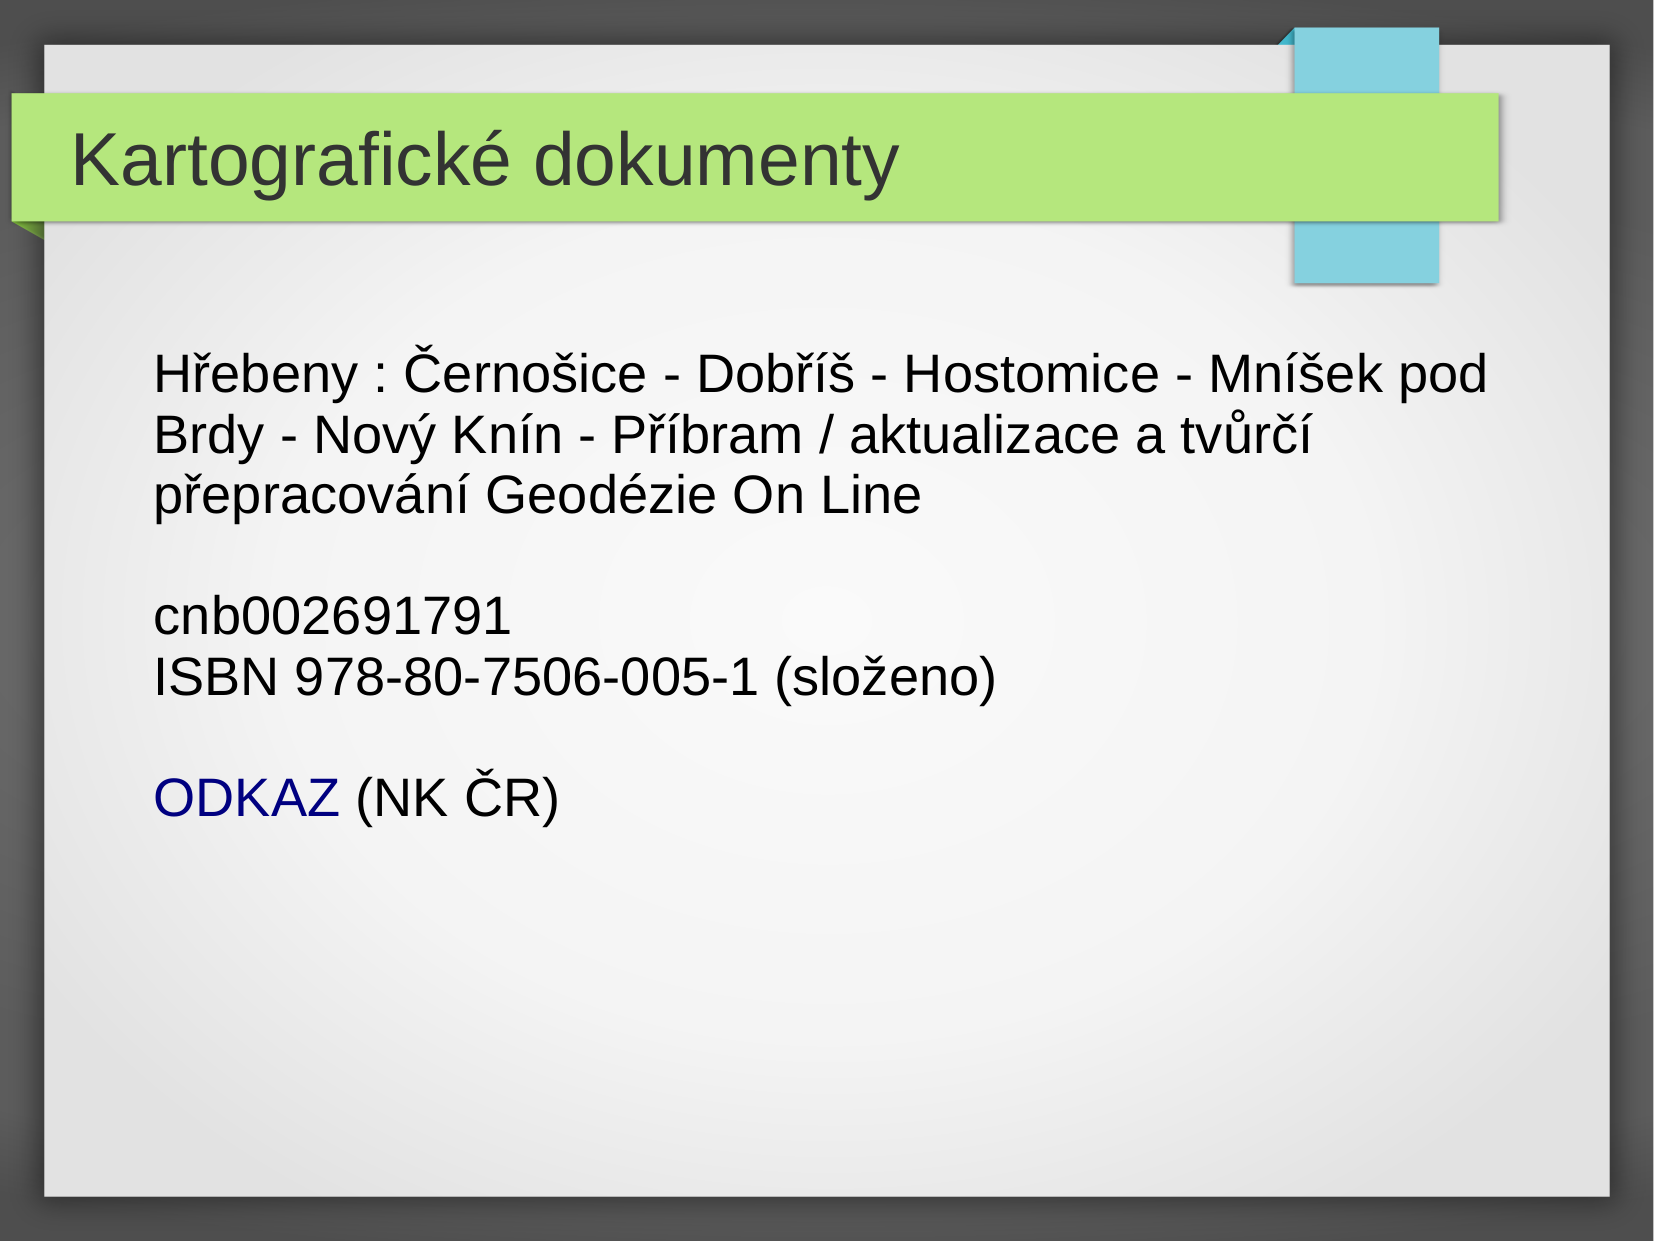

# Kartografické dokumenty
Hřebeny : Černošice - Dobříš - Hostomice - Mníšek pod Brdy - Nový Knín - Příbram / aktualizace a tvůrčí přepracování Geodézie On Line
cnb002691791
ISBN 978-80-7506-005-1 (složeno)
ODKAZ (NK ČR)